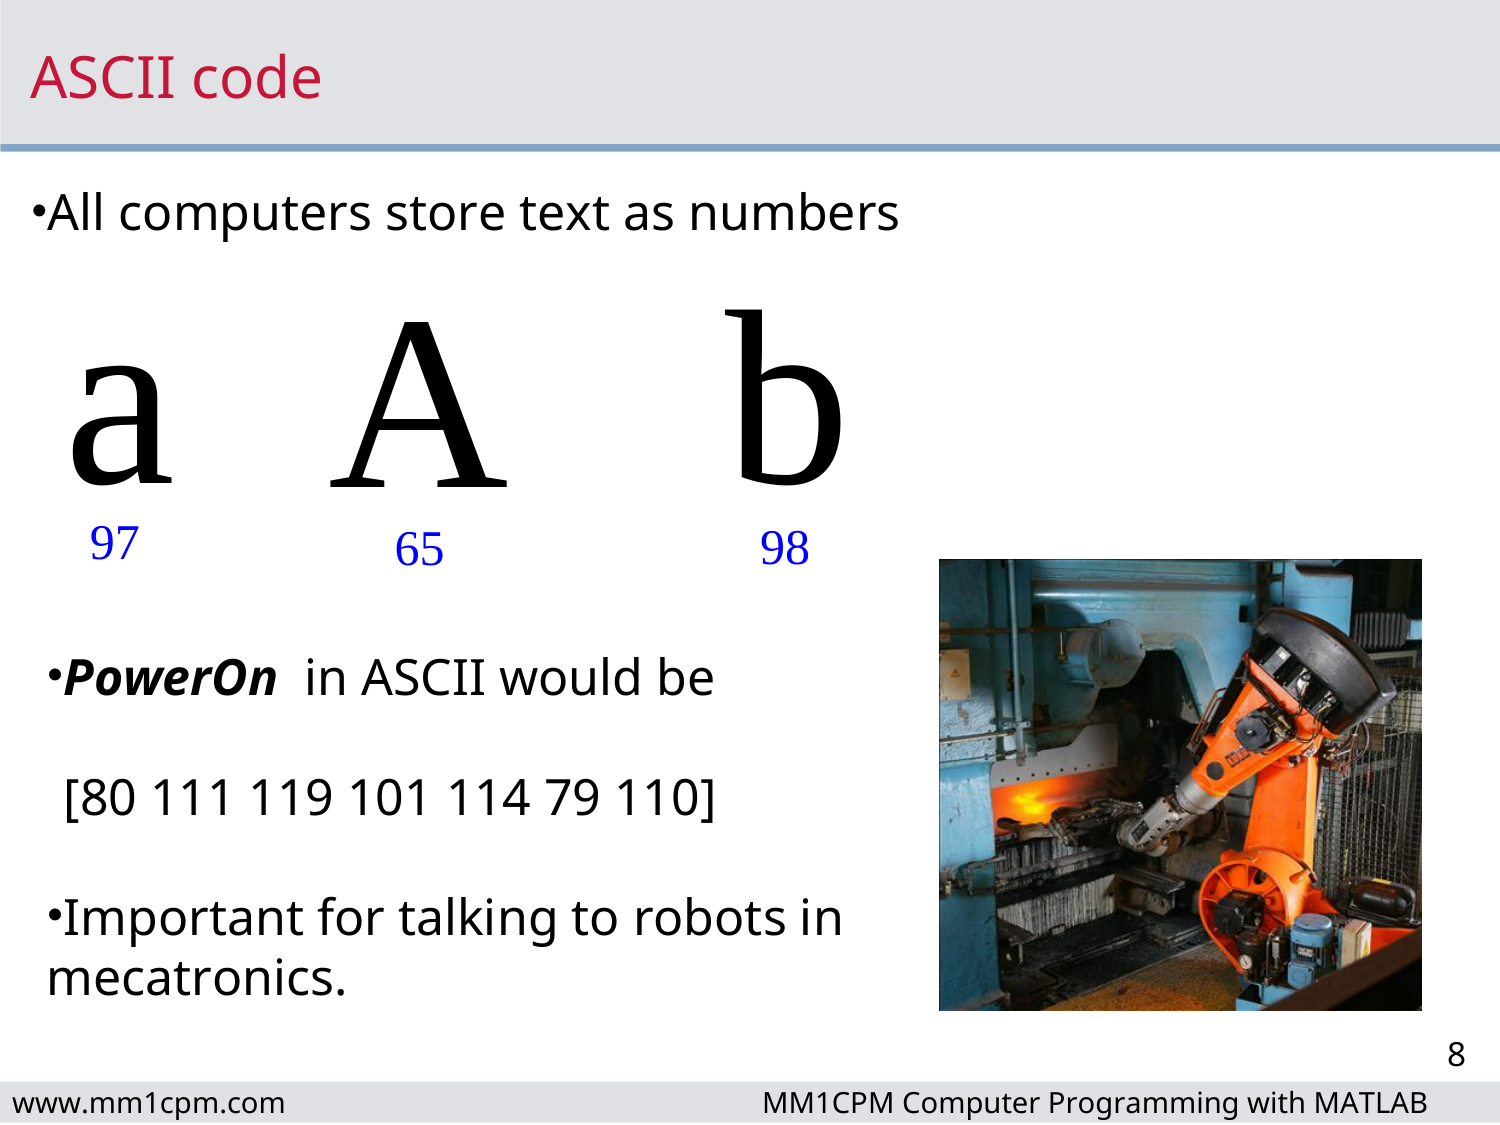

# ASCII code
All computers store text as numbers
b
a
A
97
98
65
PowerOn in ASCII would be
[80 111 119 101 114 79 110]
Important for talking to robots in mecatronics.